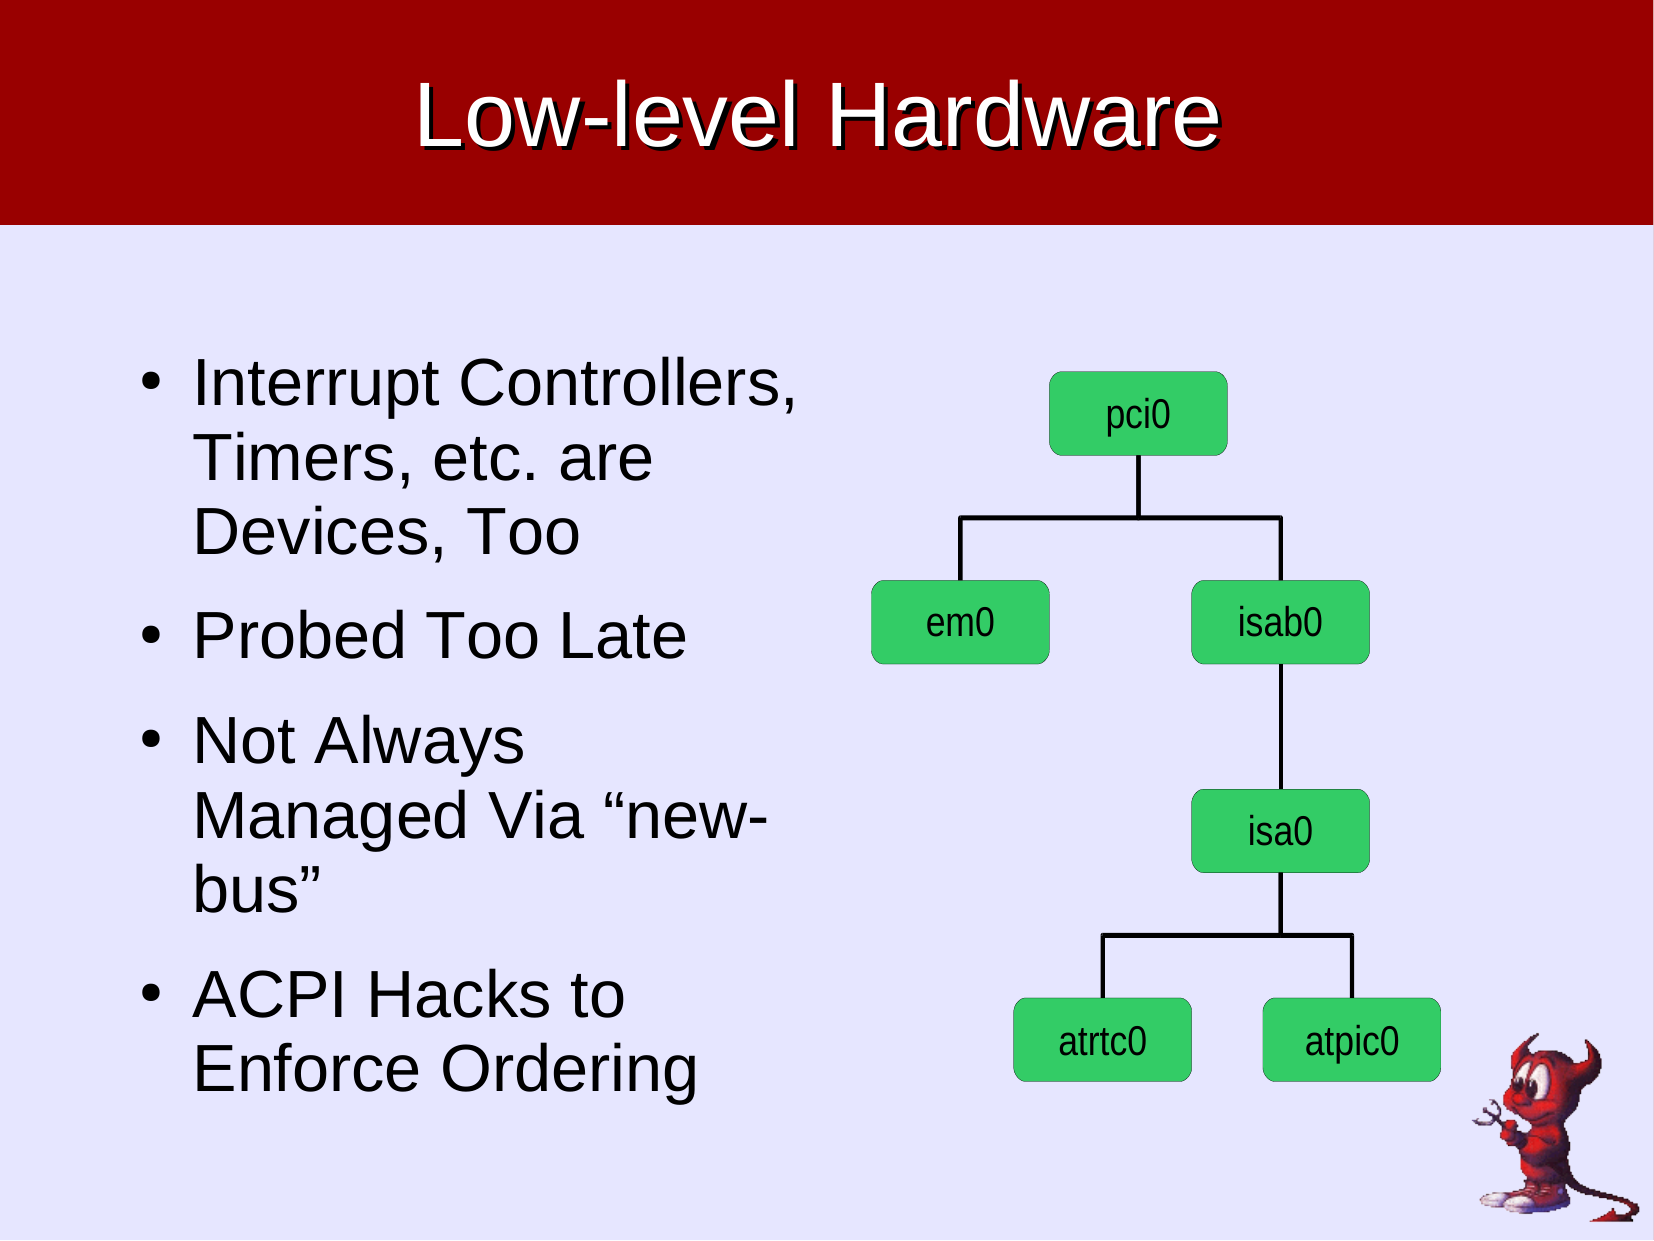

# Low-level Hardware
Interrupt Controllers, Timers, etc. are Devices, Too
Probed Too Late
Not Always Managed Via “new-bus”
ACPI Hacks to Enforce Ordering